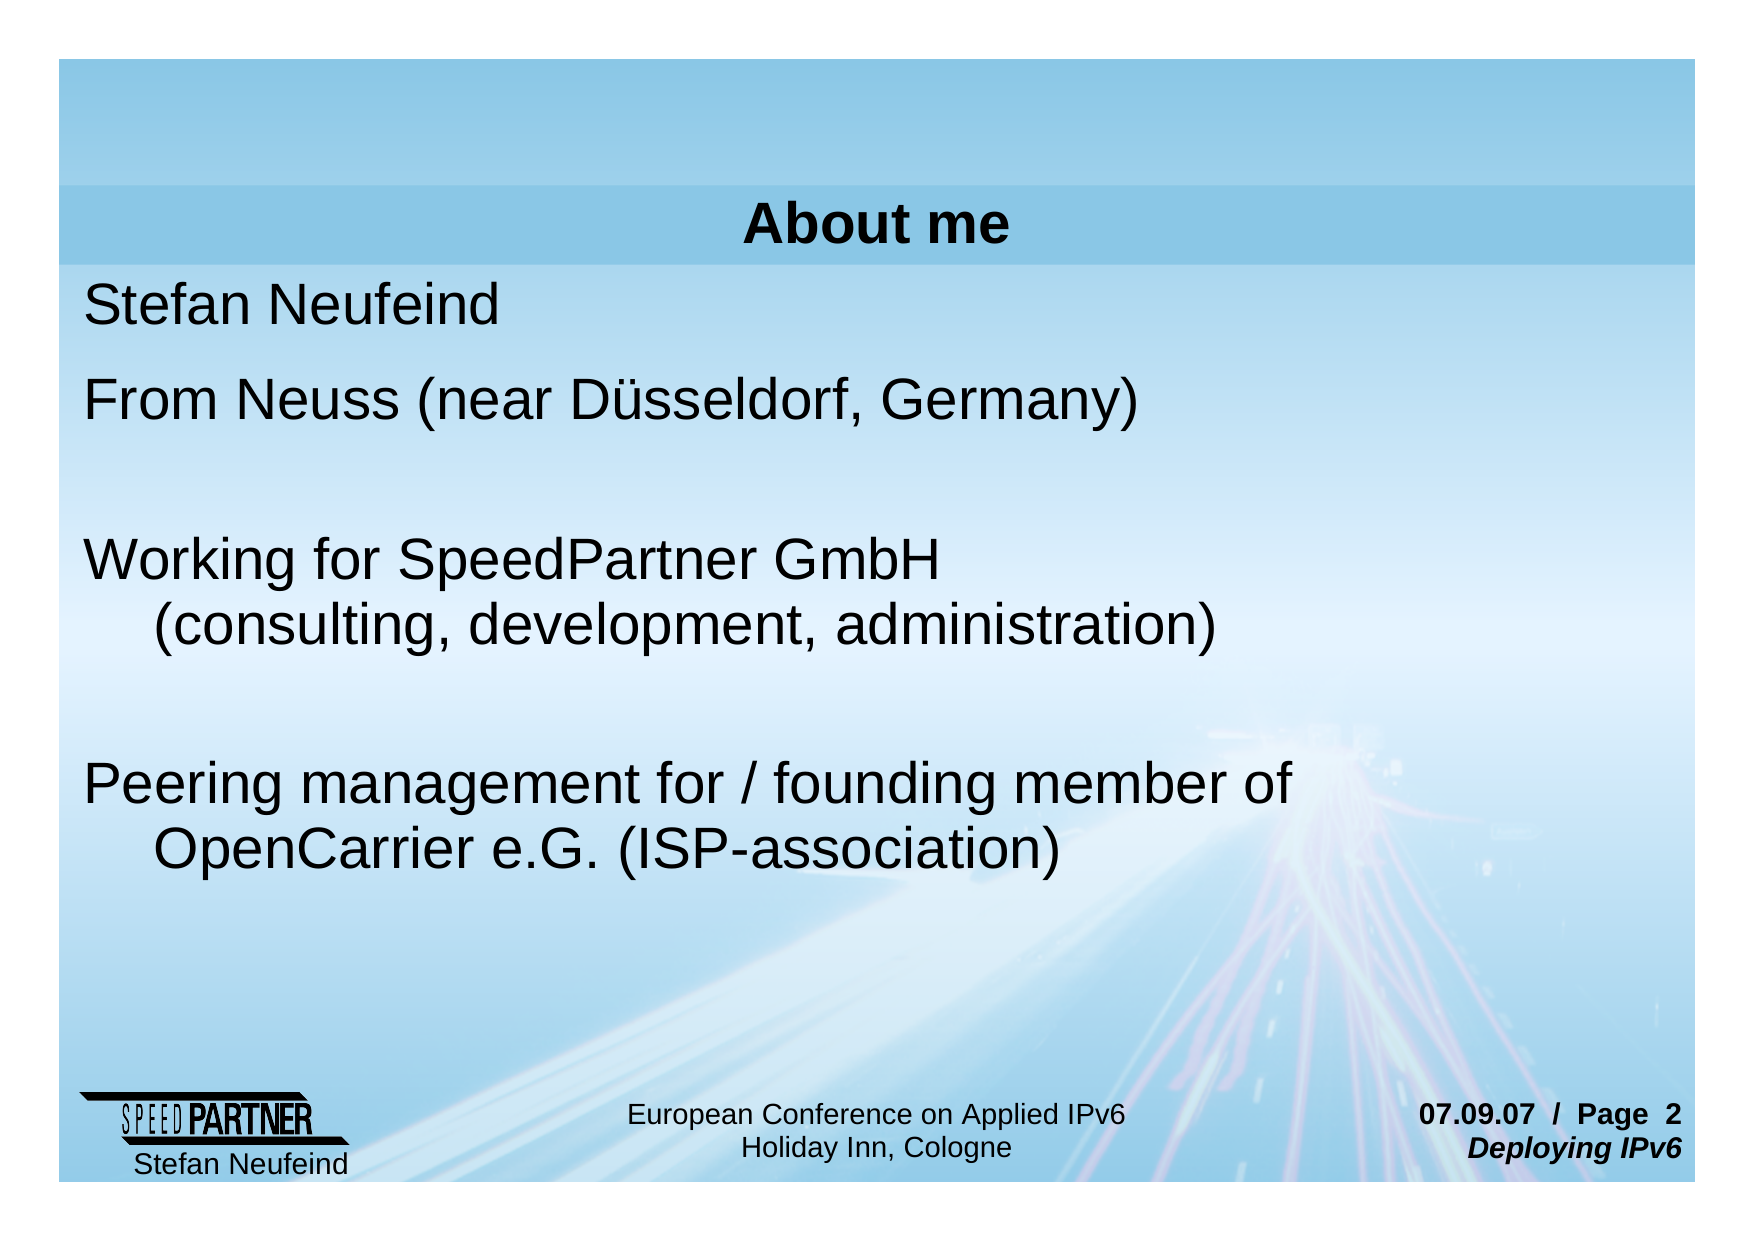

# About me
Stefan Neufeind
From Neuss (near Düsseldorf, Germany)
Working for SpeedPartner GmbH
(consulting, development, administration)
Peering management for / founding member of
OpenCarrier e.G. (ISP-association)